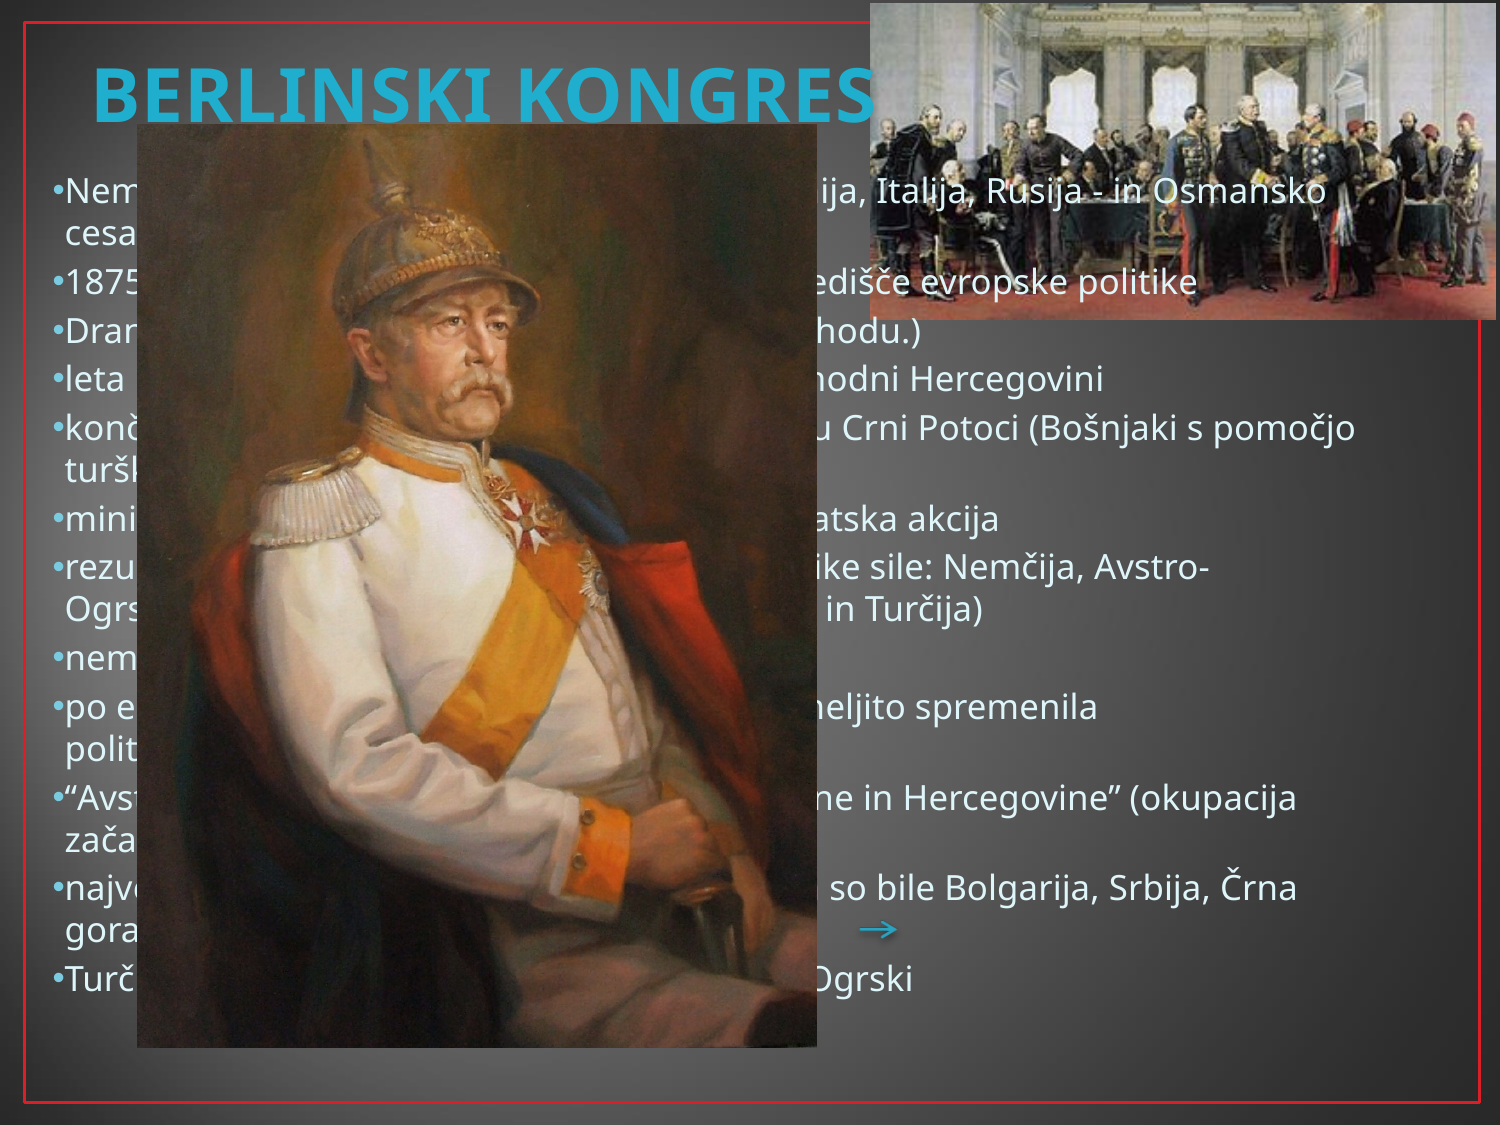

# BERLINSKI KONGRES
Nemčija, Avstro-Ogrska, Francija, Velika Britanija, Italija, Rusija - in Osmansko cesarstvo - junija in julija 1878 v Berlinu
1875-1878 je postala Bosna in Hercegovina središče evropske politike
Drang Nach Osten (v prevodu: Prodor proti Vzhodu.)
leta 1875 - upor pravoslavnih prebivalcev v vzhodni Hercegovini
končal 4. avgusta 1877 na bojnem polju v kraju Crni Potoci (Bošnjaki s pomočjo turških enot dokončno porazili upornike)
minister za zunanje zadeve Andrassy - diplomatska akcija
rezultat - berlinski kongres 13. junija 1878 (velike sile: Nemčija, Avstro-Ogrska, Francija, Velika Britanija, Italija, Rusija in Turčija)
nemški kancler Otto von Bismarck
po enem mesecu - mirovna pogodba, ki je temeljito spremenila politični zemljevid jugovzhodne Evrope
“Avstro-Ogrska dobi mandat za okupacijo Bosne in Hercegovine” (okupacija začasna)
največ izgubila  Turčija, med zmagovalkami pa so bile Bolgarija, Srbija, Črna gora in Romunija  neodvisne
Turčija podpisala akt in BiH prepustila Avstro-Ogrski